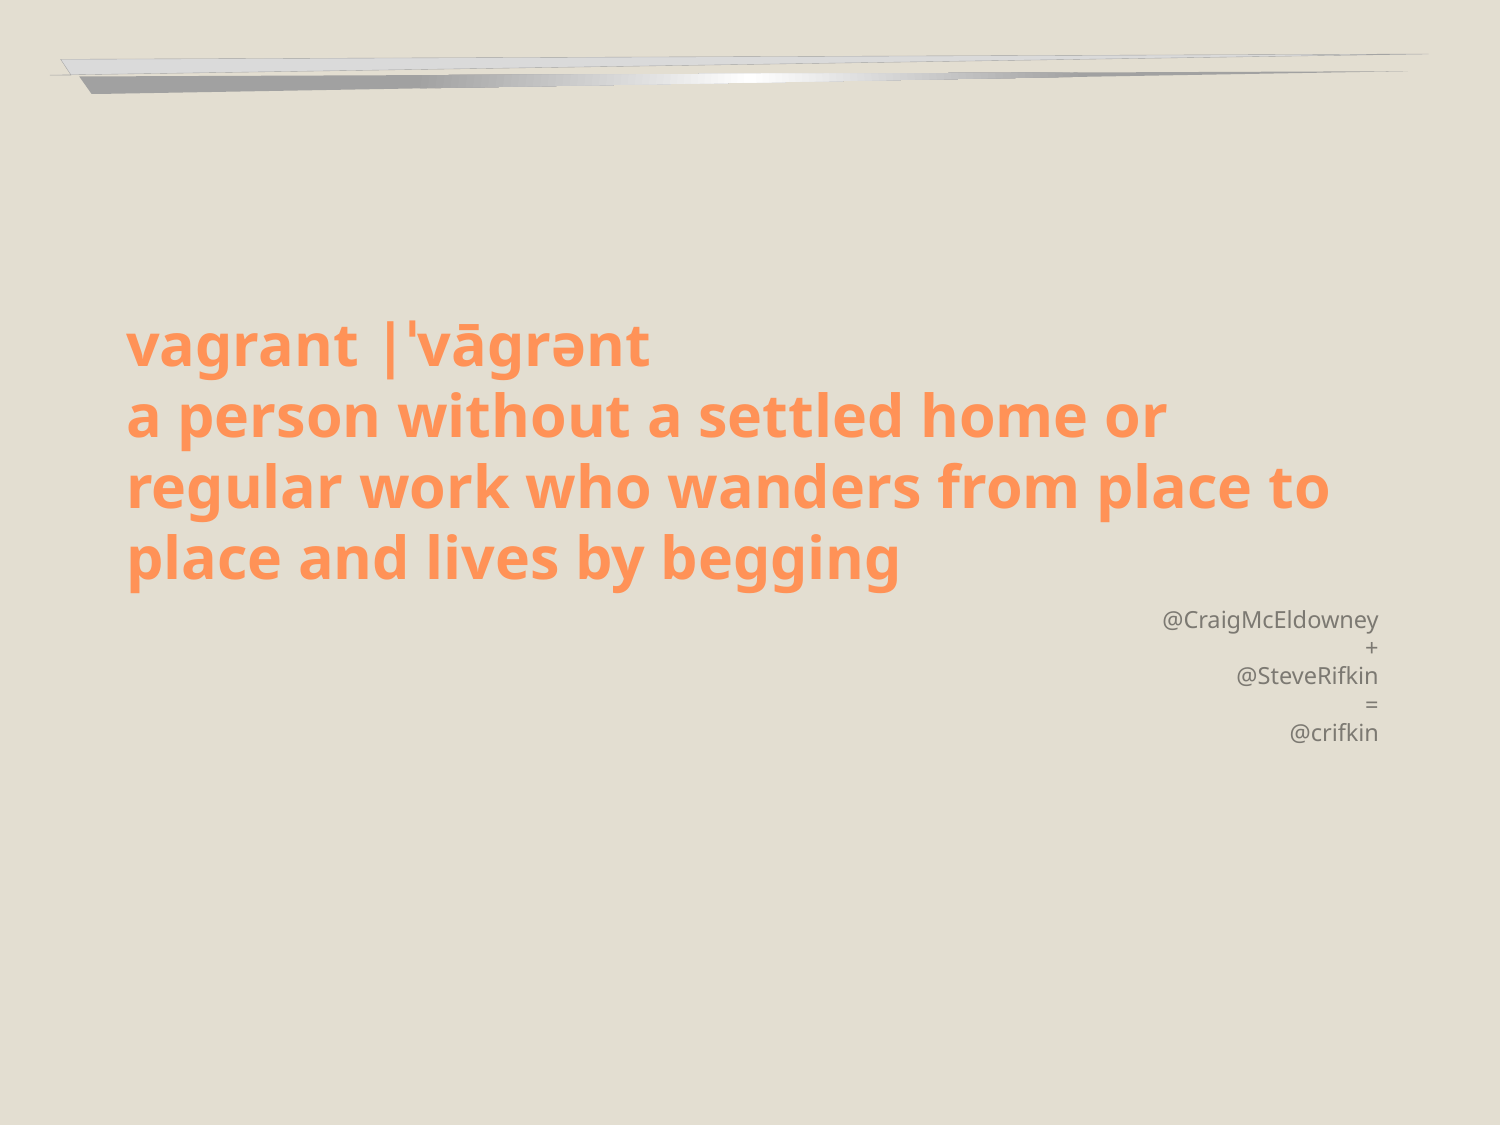

# vagrant |ˈvāgrənt a person without a settled home or regular work who wanders from place to place and lives by begging
@CraigMcEldowney
+
@SteveRifkin
=
@crifkin